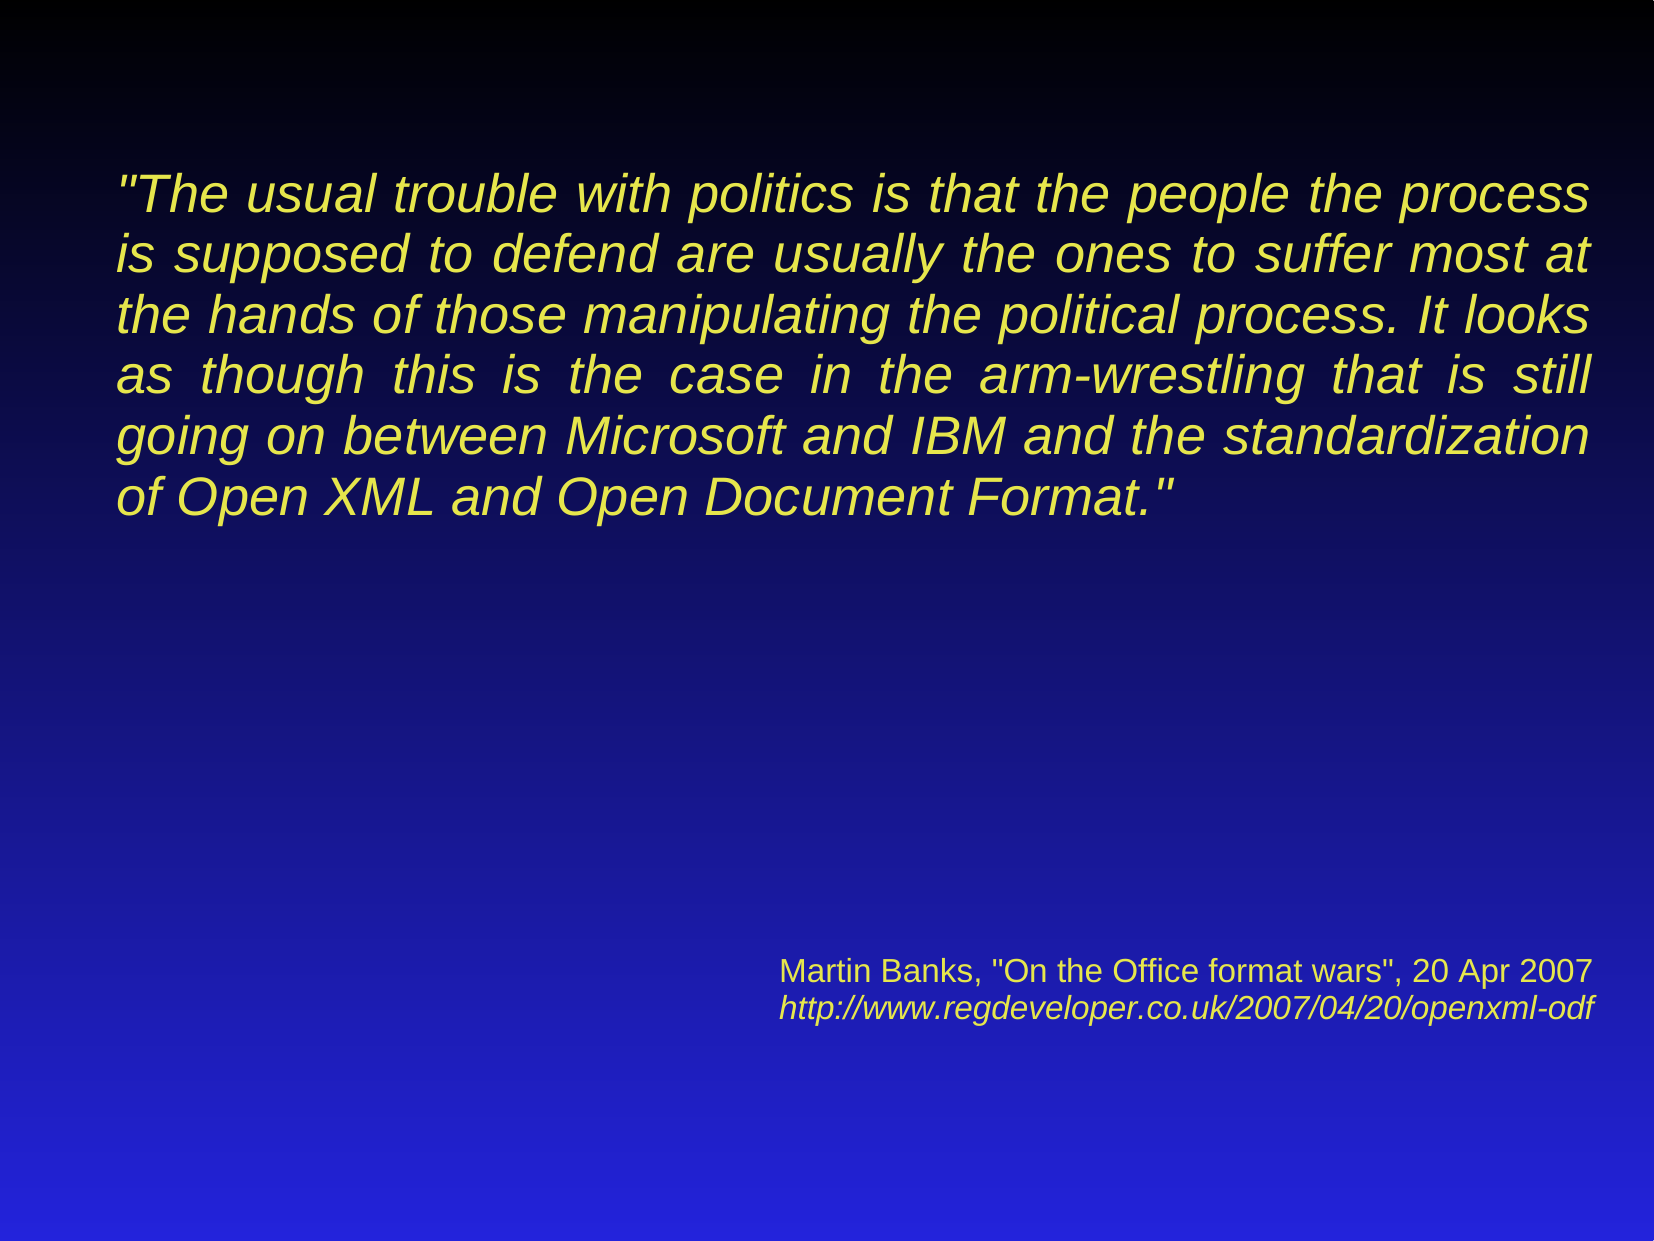

"The usual trouble with politics is that the people the process is supposed to defend are usually the ones to suffer most at the hands of those manipulating the political process. It looks as though this is the case in the arm-wrestling that is still going on between Microsoft and IBM and the standardization of Open XML and Open Document Format."
Martin Banks, "On the Office format wars", 20 Apr 2007
http://www.regdeveloper.co.uk/2007/04/20/openxml-odf